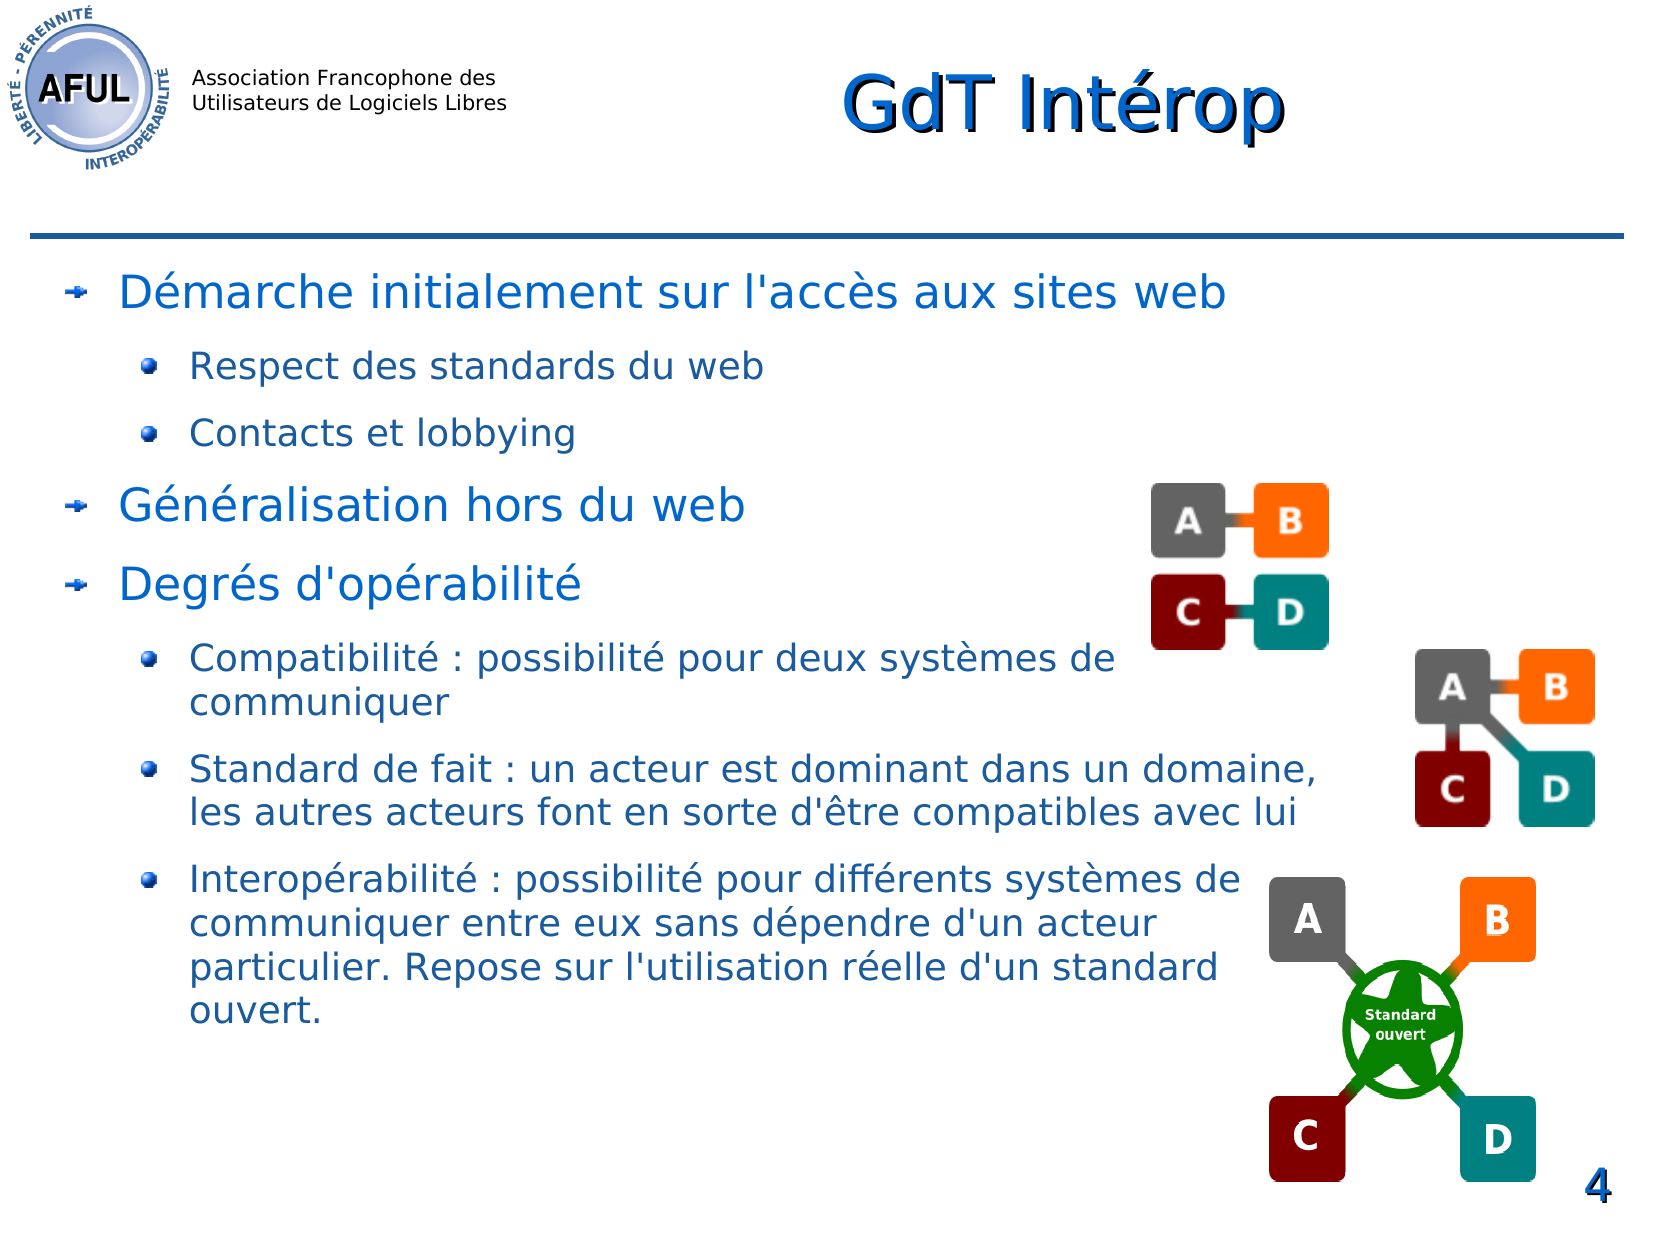

# GdT Intérop
Démarche initialement sur l'accès aux sites web
Respect des standards du web
Contacts et lobbying
Généralisation hors du web
Degrés d'opérabilité
Compatibilité : possibilité pour deux systèmes de communiquer
Standard de fait : un acteur est dominant dans un domaine, les autres acteurs font en sorte d'être compatibles avec lui
Interopérabilité : possibilité pour différents systèmes de communiquer entre eux sans dépendre d'un acteur particulier. Repose sur l'utilisation réelle d'un standard ouvert.